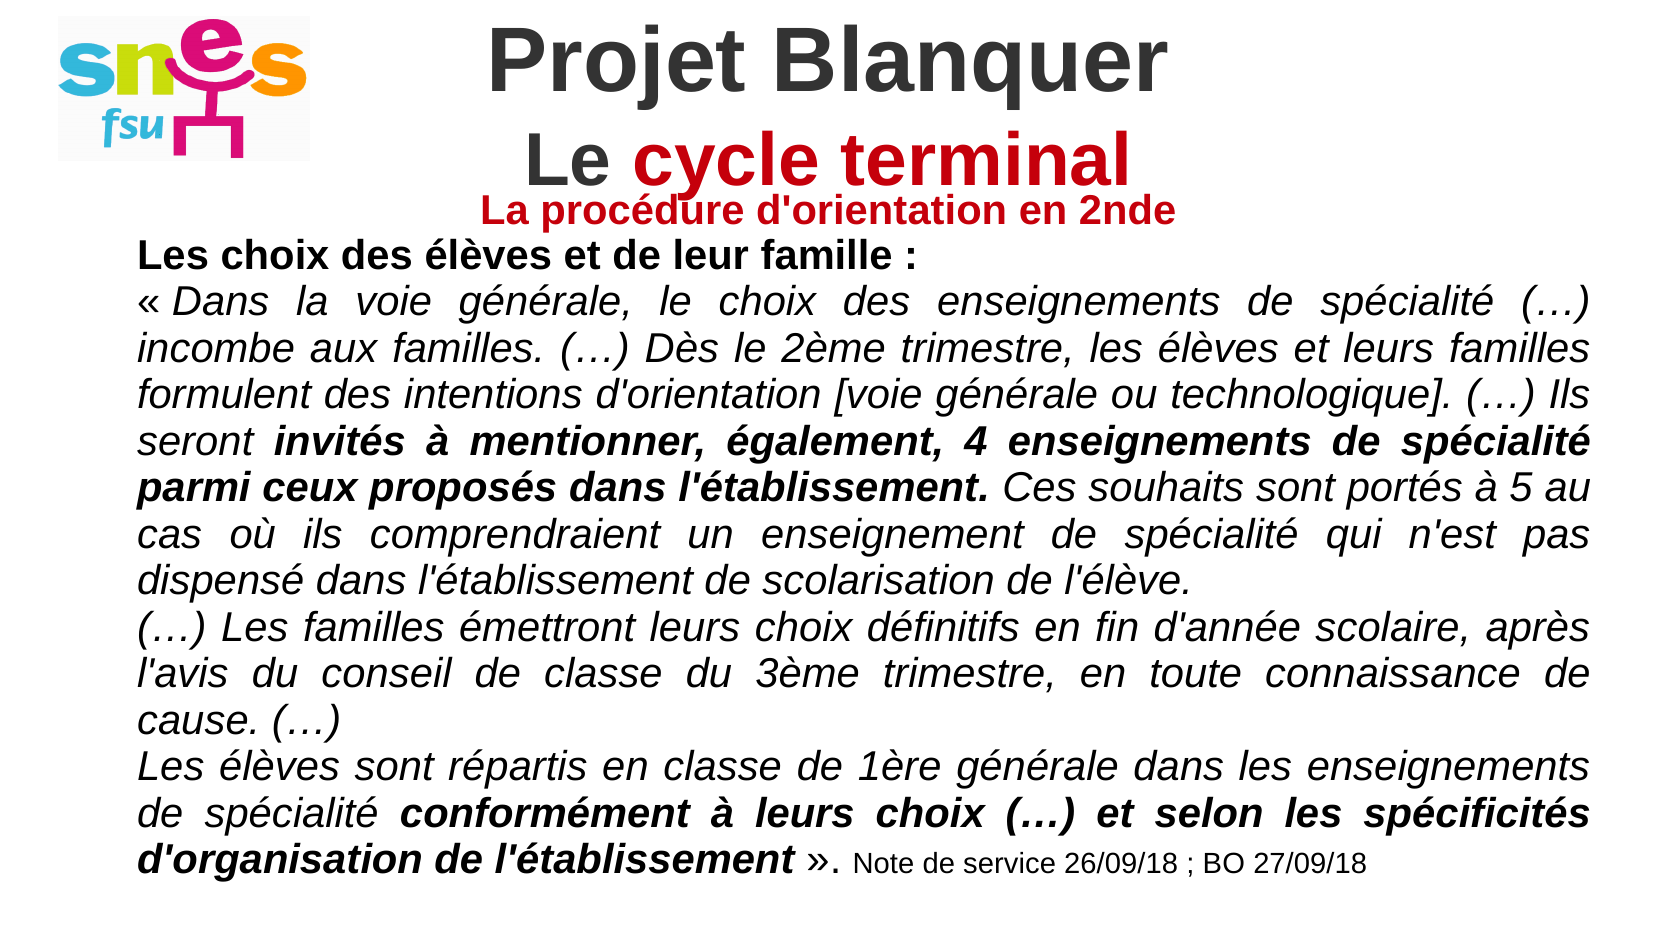

# Projet Blanquer Le cycle terminal
La procédure d'orientation en 2nde
Les choix des élèves et de leur famille :
« Dans la voie générale, le choix des enseignements de spécialité (…) incombe aux familles. (…) Dès le 2ème trimestre, les élèves et leurs familles formulent des intentions d'orientation [voie générale ou technologique]. (…) Ils seront invités à mentionner, également, 4 enseignements de spécialité parmi ceux proposés dans l'établissement. Ces souhaits sont portés à 5 au cas où ils comprendraient un enseignement de spécialité qui n'est pas dispensé dans l'établissement de scolarisation de l'élève.
(…) Les familles émettront leurs choix définitifs en fin d'année scolaire, après l'avis du conseil de classe du 3ème trimestre, en toute connaissance de cause. (…)
Les élèves sont répartis en classe de 1ère générale dans les enseignements de spécialité conformément à leurs choix (…) et selon les spécificités d'organisation de l'établissement ». Note de service 26/09/18 ; BO 27/09/18